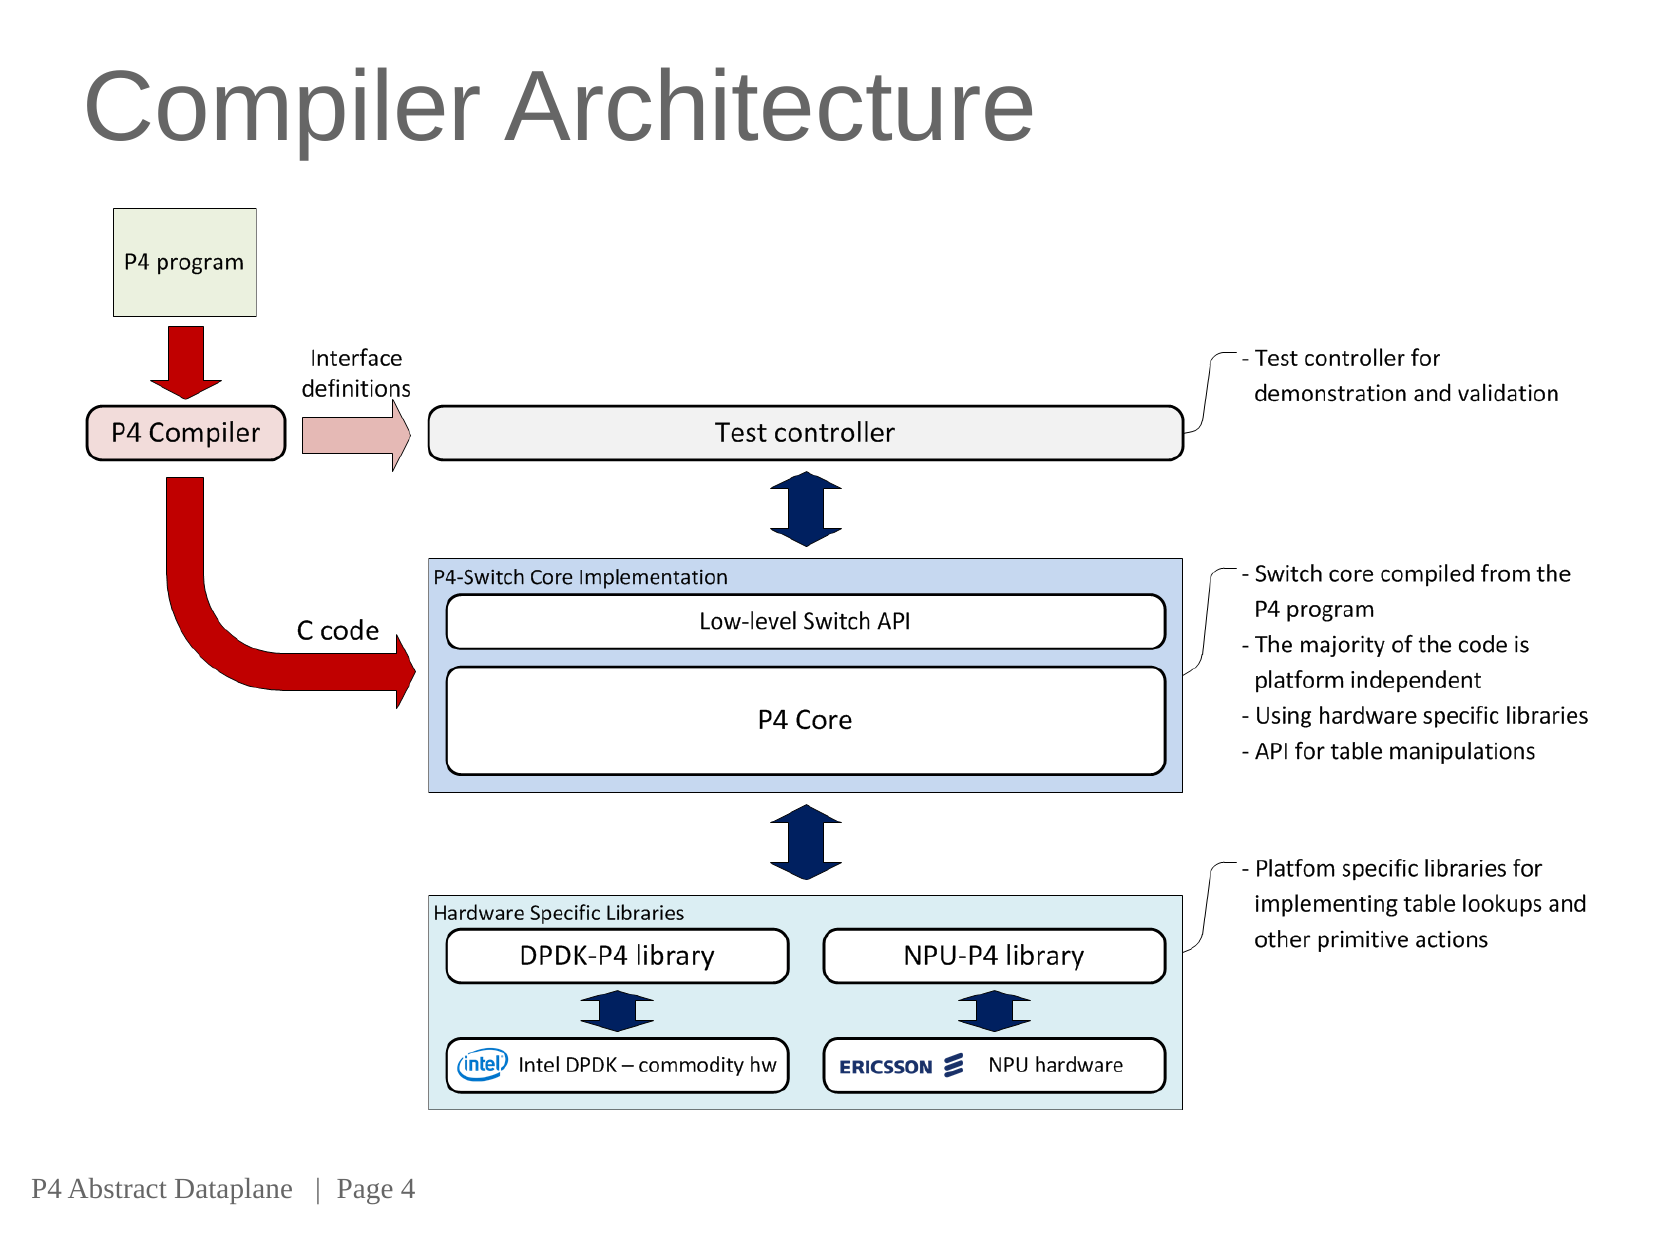

# Compiler Architecture
4
P4 Abstract Dataplane